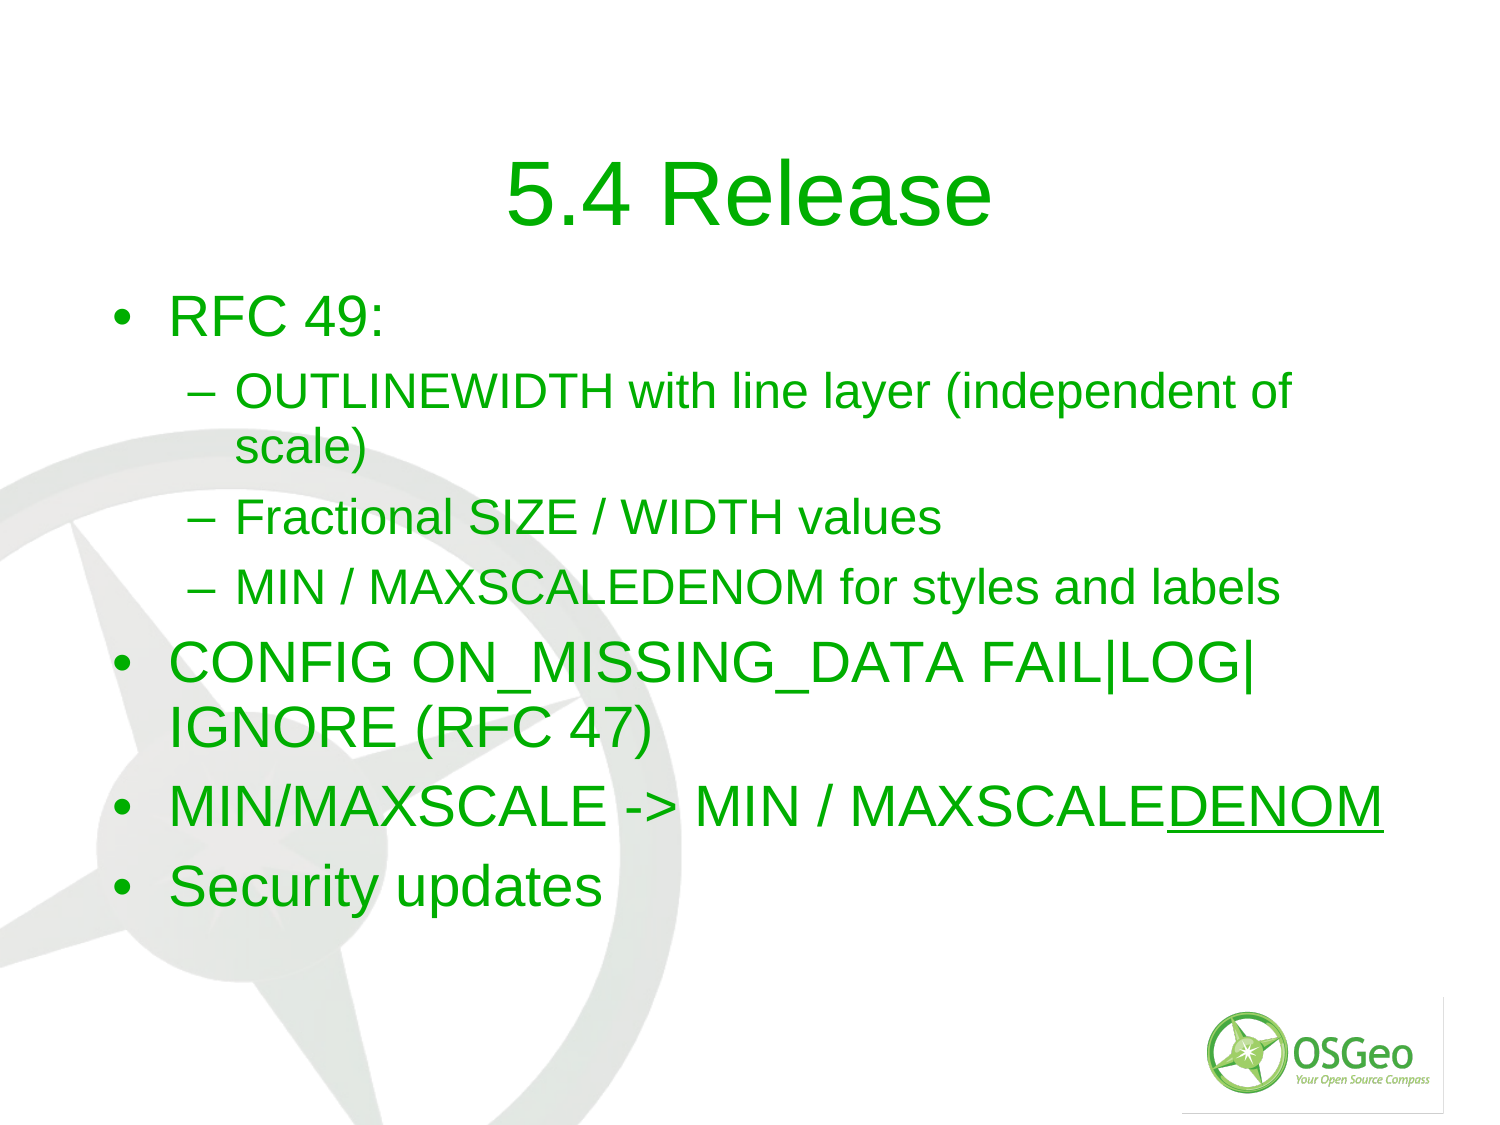

# 5.4 Release
RFC 49:
OUTLINEWIDTH with line layer (independent of scale)
Fractional SIZE / WIDTH values
MIN / MAXSCALEDENOM for styles and labels
CONFIG ON_MISSING_DATA FAIL|LOG|IGNORE (RFC 47)
MIN/MAXSCALE -> MIN / MAXSCALEDENOM
Security updates